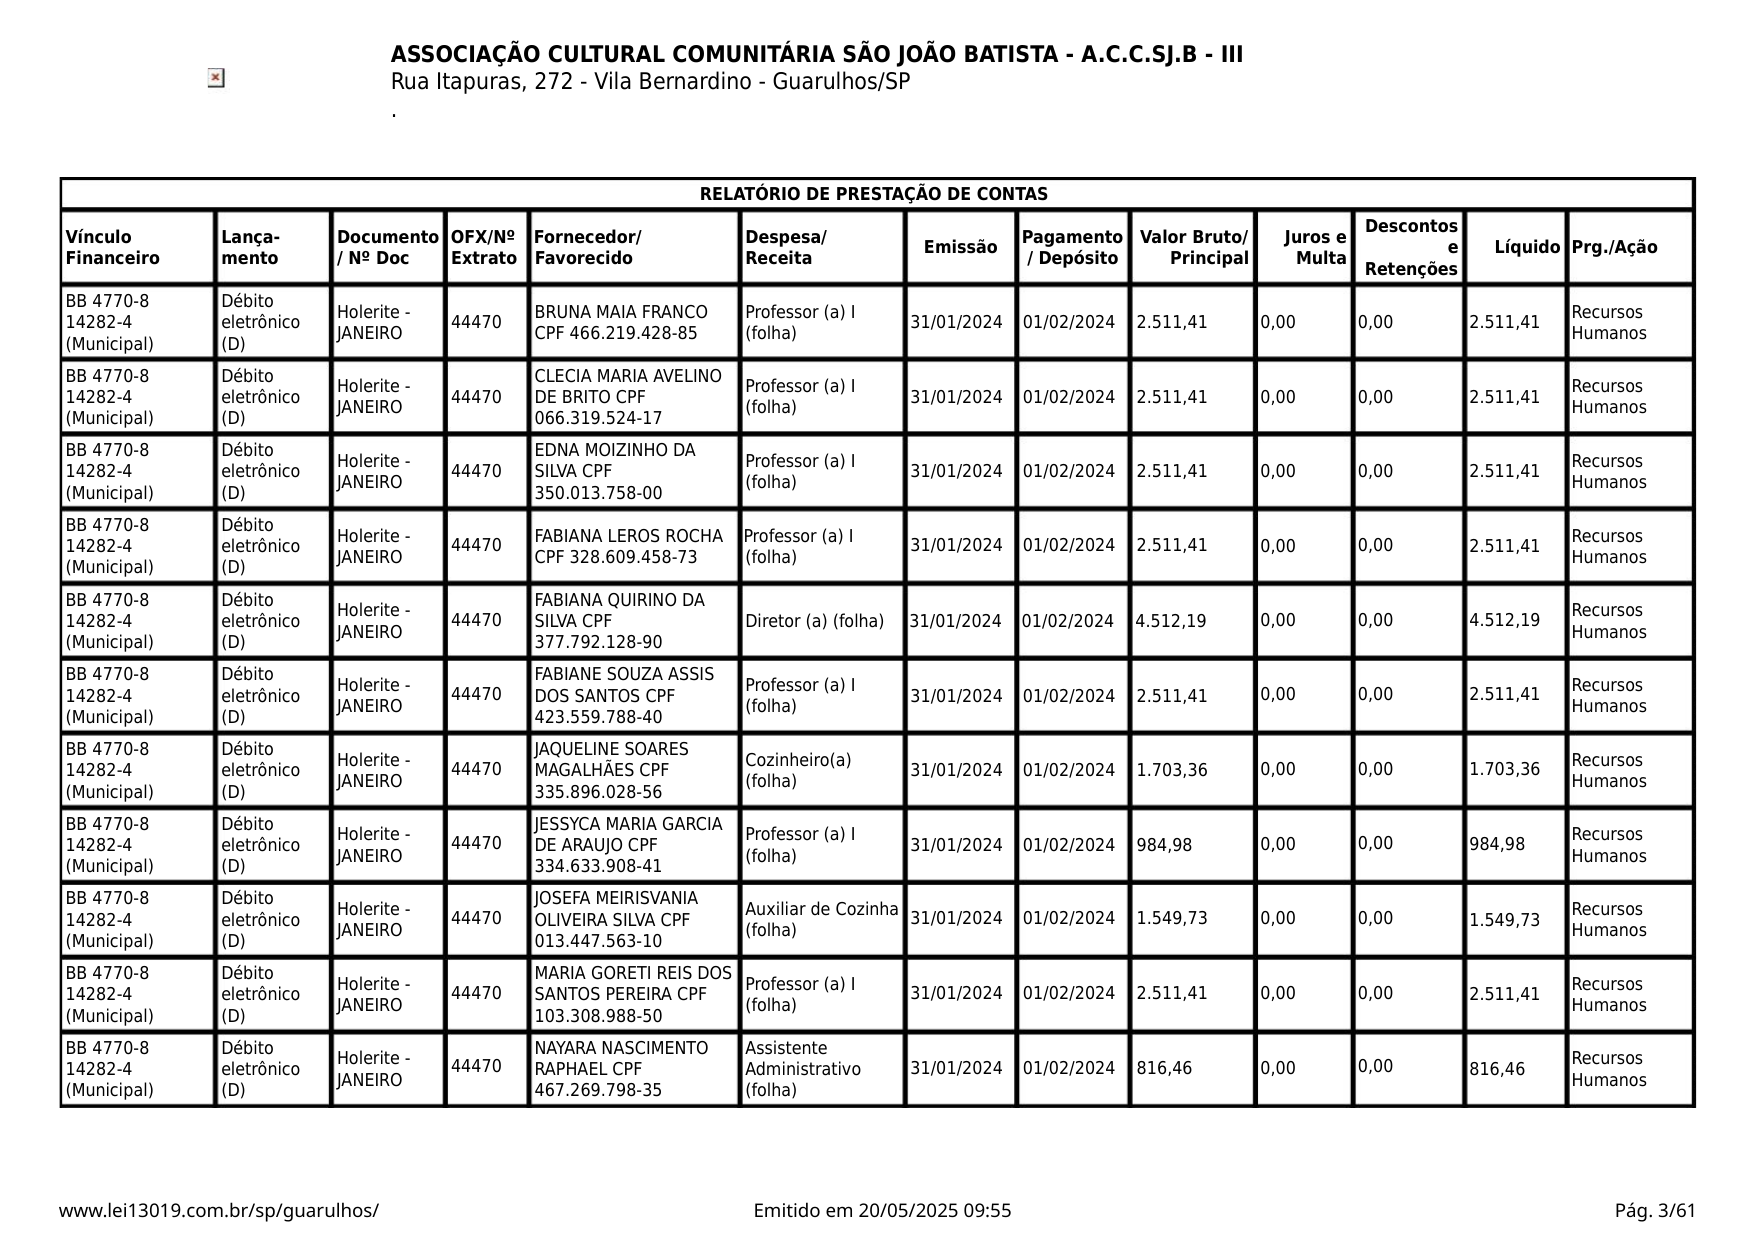

ASSOCIAÇÃO CULTURAL COMUNITÁRIA SÃO JOÃO BATISTA - A.C.C.SJ.B - III
Rua Itapuras, 272 - Vila Bernardino - Guarulhos/SP
.
RELATÓRIO DE PRESTAÇÃO DE CONTAS
Descontos
e
Retenções
Vínculo
Financeiro
Lança-
mento
Documento OFX/Nº Fornecedor/
Despesa/
Receita
Pagamento Valor Bruto/
/ Depósito Principal
Juros e
Multa
Emissão
Líquido Prg./Ação
/ Nº Doc
Extrato Favorecido
BB 4770-8
14282-4
(Municipal)
Débito
eletrônico
(D)
Holerite -
JANEIRO
BRUNA MAIA FRANCO
CPF 466.219.428-85
Professor (a) I
(folha)
Recursos
Humanos
44470
44470
44470
44470
44470
44470
44470
44470
44470
44470
44470
31/01/2024 01/02/2024 2.511,41
31/01/2024 01/02/2024 2.511,41
31/01/2024 01/02/2024 2.511,41
31/01/2024 01/02/2024 2.511,41
0,00
0,00
0,00
0,00
0,00
0,00
0,00
0,00
0,00
0,00
0,00
0,00
2.511,41
BB 4770-8
14282-4
(Municipal)
Débito
eletrônico
(D)
CLECIA MARIA AVELINO
DE BRITO CPF
066.319.524-17
Holerite -
JANEIRO
Professor (a) I
(folha)
Recursos
Humanos
0,00
0,00
0,00
0,00
0,00
0,00
0,00
0,00
0,00
0,00
2.511,41
2.511,41
2.511,41
4.512,19
2.511,41
1.703,36
984,98
BB 4770-8
14282-4
(Municipal)
Débito
eletrônico
(D)
EDNA MOIZINHO DA
SILVA CPF
350.013.758-00
Holerite -
JANEIRO
Professor (a) I
(folha)
Recursos
Humanos
BB 4770-8
14282-4
(Municipal)
Débito
eletrônico
(D)
Holerite -
JANEIRO
FABIANA LEROS ROCHA Professor (a) I
CPF 328.609.458-73
Recursos
Humanos
(folha)
BB 4770-8
14282-4
(Municipal)
Débito
eletrônico
(D)
FABIANA QUIRINO DA
SILVA CPF
377.792.128-90
Holerite -
JANEIRO
Recursos
Humanos
Diretor (a) (folha) 31/01/2024 01/02/2024 4.512,19
BB 4770-8
14282-4
(Municipal)
Débito
eletrônico
(D)
FABIANE SOUZA ASSIS
DOS SANTOS CPF
423.559.788-40
Holerite -
JANEIRO
Professor (a) I
(folha)
Recursos
Humanos
31/01/2024 01/02/2024 2.511,41
31/01/2024 01/02/2024 1.703,36
31/01/2024 01/02/2024 984,98
31/01/2024 01/02/2024 1.549,73
31/01/2024 01/02/2024 2.511,41
31/01/2024 01/02/2024 816,46
BB 4770-8
14282-4
(Municipal)
Débito
eletrônico
(D)
JAQUELINE SOARES
MAGALHÃES CPF
335.896.028-56
Holerite -
JANEIRO
Cozinheiro(a)
(folha)
Recursos
Humanos
BB 4770-8
14282-4
(Municipal)
Débito
eletrônico
(D)
JESSYCA MARIA GARCIA
DE ARAUJO CPF
334.633.908-41
Holerite -
JANEIRO
Professor (a) I
(folha)
Recursos
Humanos
BB 4770-8
14282-4
(Municipal)
Débito
eletrônico
(D)
JOSEFA MEIRISVANIA
OLIVEIRA SILVA CPF
013.447.563-10
Holerite -
JANEIRO
Auxiliar de Cozinha
(folha)
Recursos
Humanos
1.549,73
2.511,41
816,46
BB 4770-8
14282-4
(Municipal)
Débito
eletrônico
(D)
MARIA GORETI REIS DOS
SANTOS PEREIRA CPF
103.308.988-50
Holerite -
JANEIRO
Professor (a) I
(folha)
Recursos
Humanos
BB 4770-8
14282-4
(Municipal)
Débito
eletrônico
(D)
NAYARA NASCIMENTO
RAPHAEL CPF
467.269.798-35
Assistente
Administrativo
(folha)
Holerite -
JANEIRO
Recursos
Humanos
www.lei13019.com.br/sp/guarulhos/
Emitido em 20/05/2025 09:55
Pág. 3/61